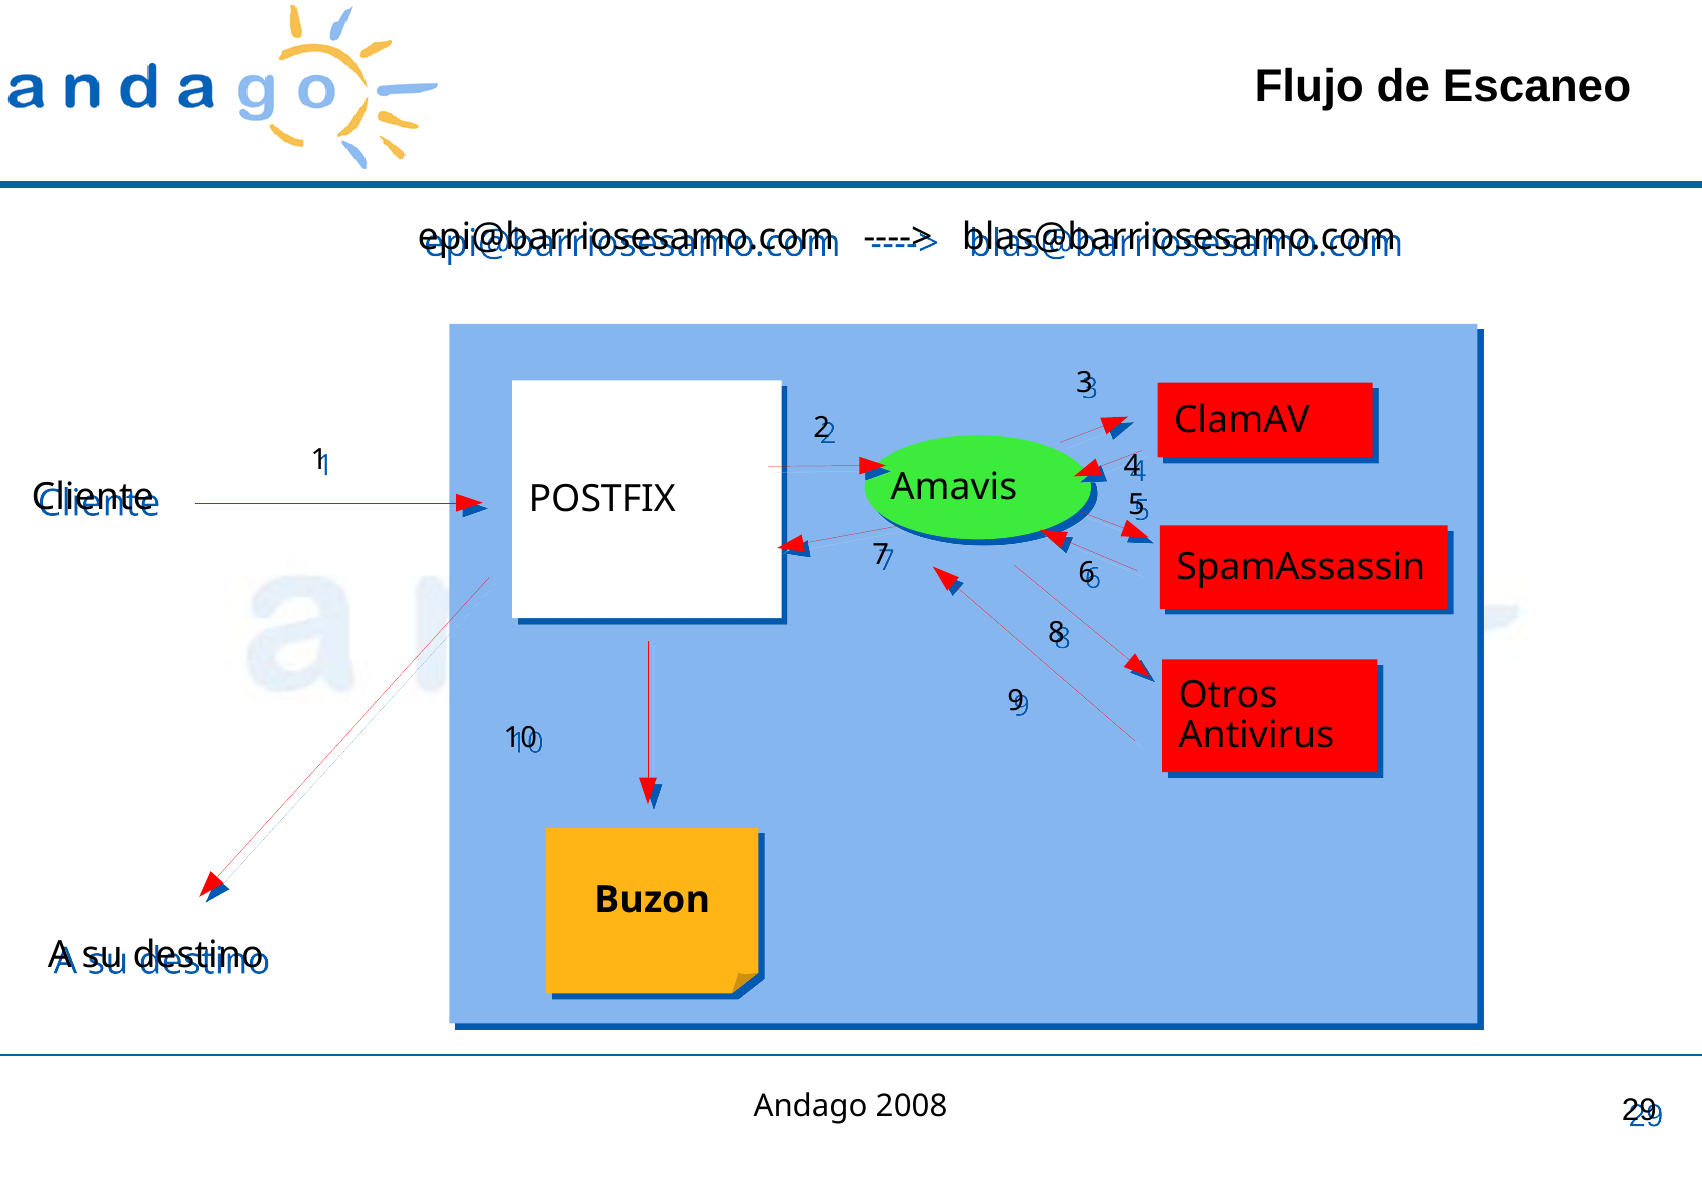

# Flujo de Escaneo
epi@barriosesamo.com ----> blas@barriosesamo.com
3
POSTFIX
ClamAV
2
4
1
 Amavis
Cliente
5
SpamAssassin
7
6
8
Otros
Antivirus
9
10
Buzon
A su destino